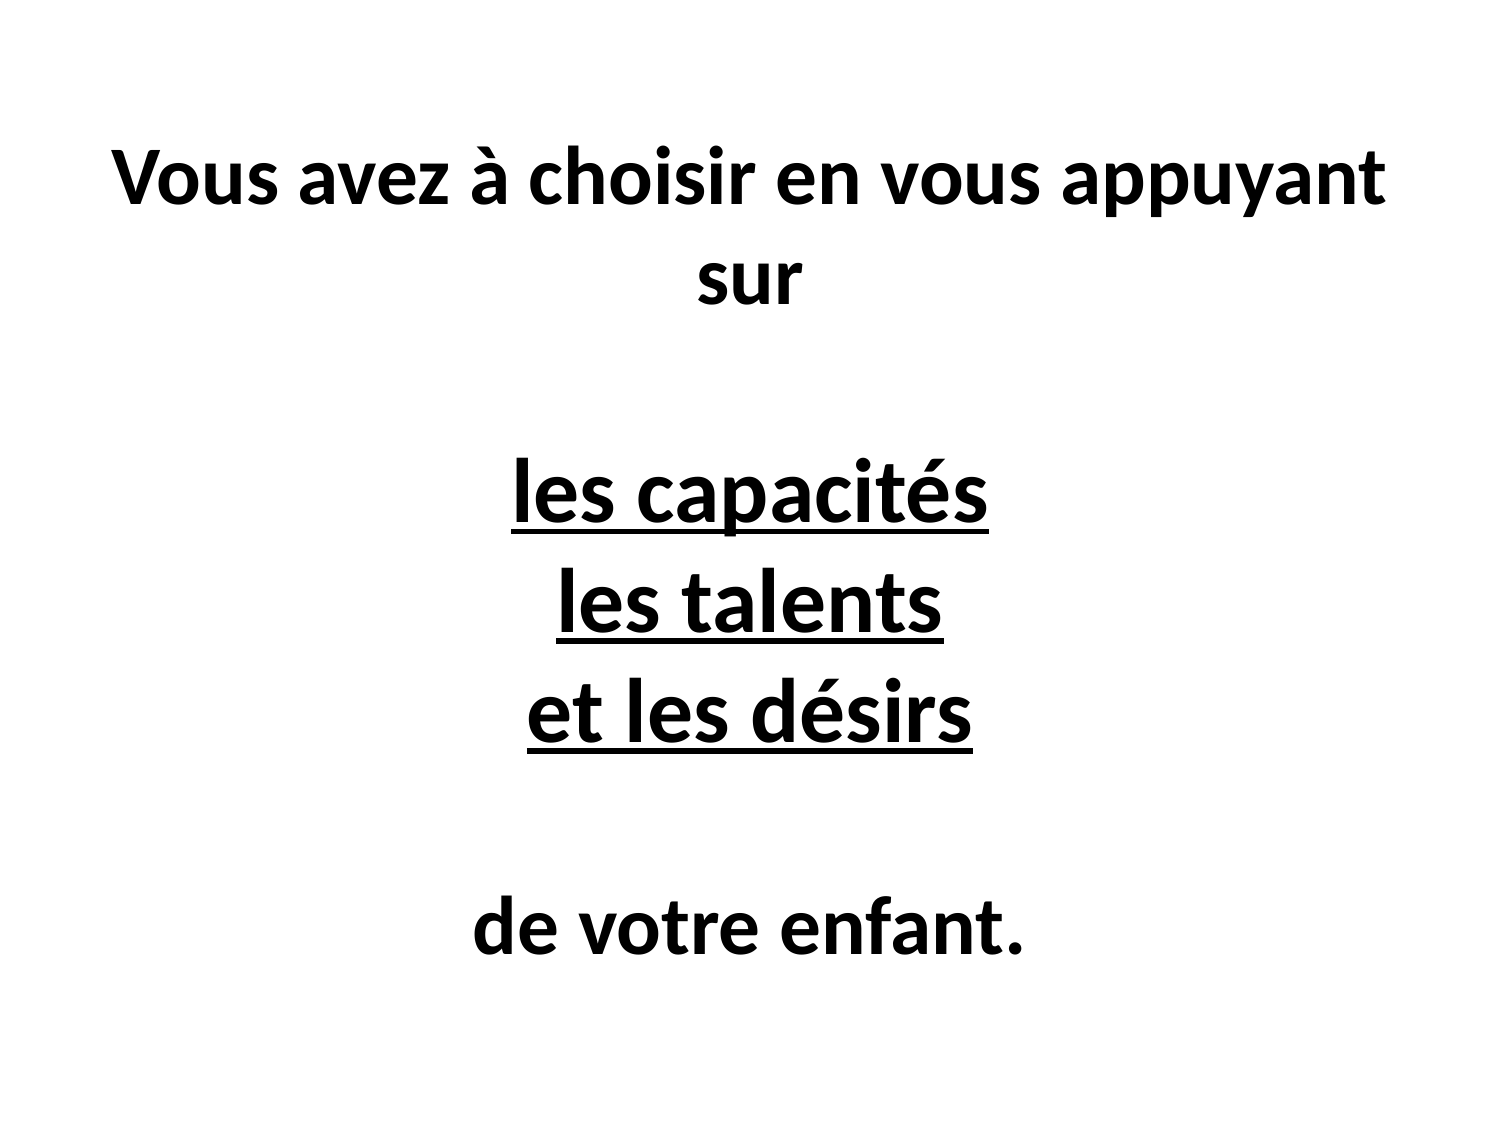

# Vous avez à choisir en vous appuyant sur les capacités les talents et les désirs de votre enfant.